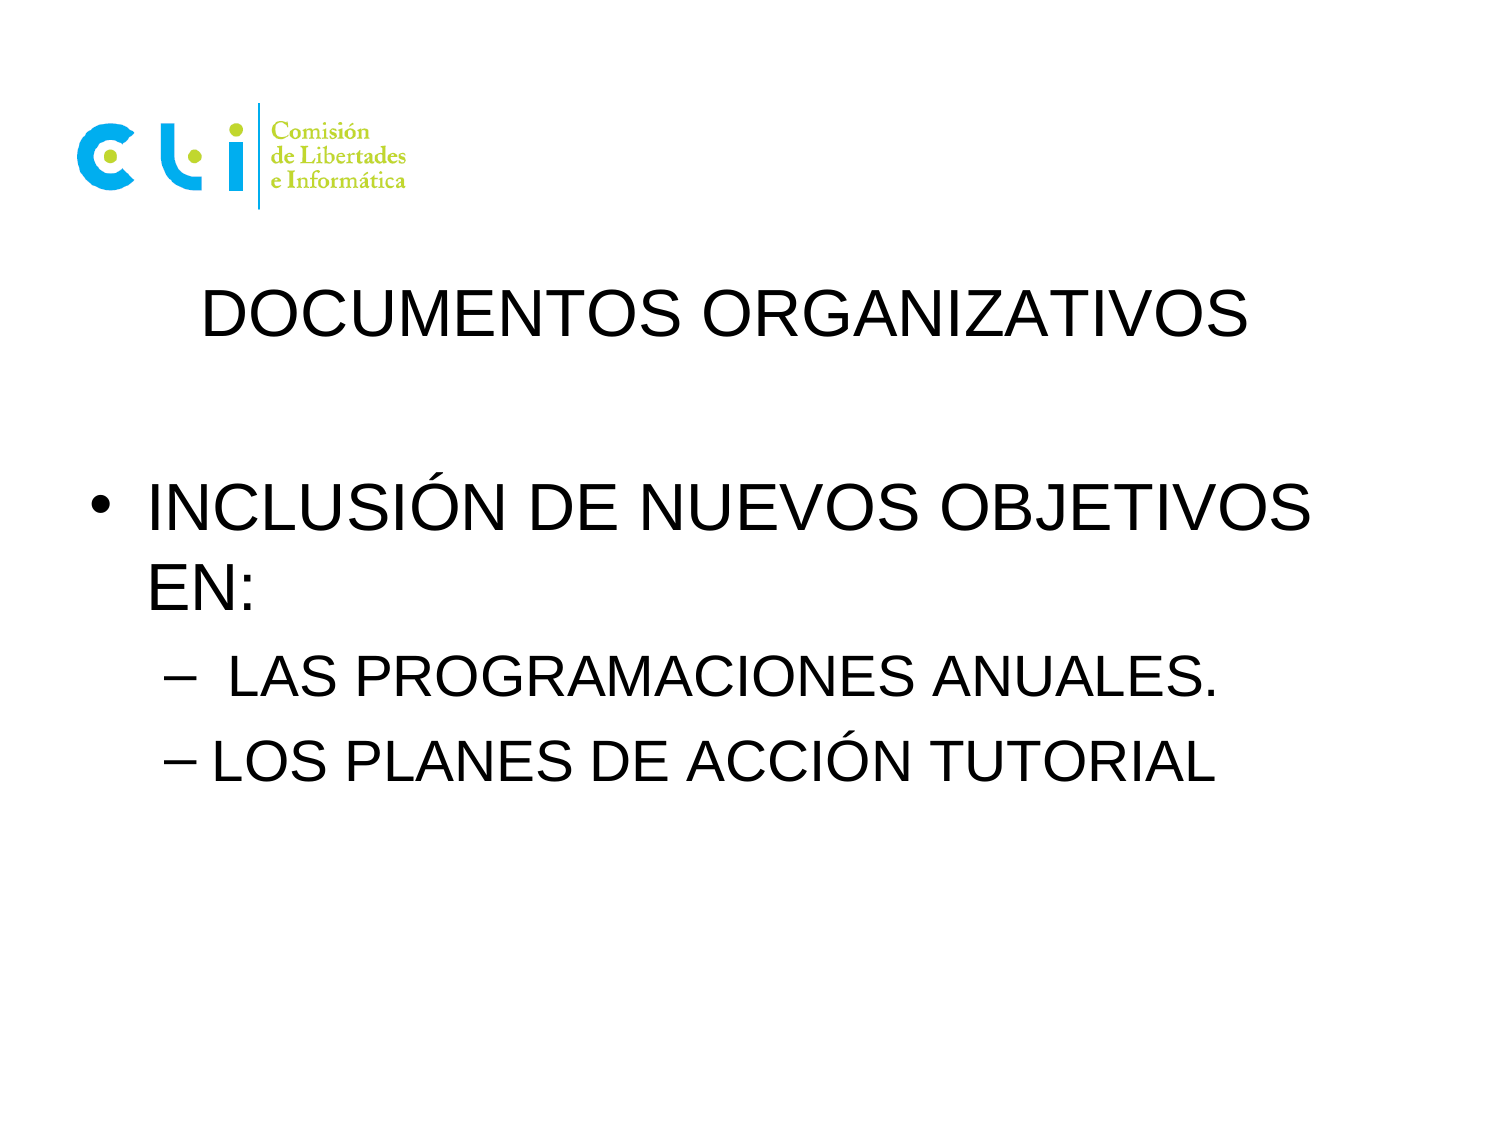

# DOCUMENTOS ORGANIZATIVOS
INCLUSIÓN DE NUEVOS OBJETIVOS EN:
 LAS PROGRAMACIONES ANUALES.
LOS PLANES DE ACCIÓN TUTORIAL